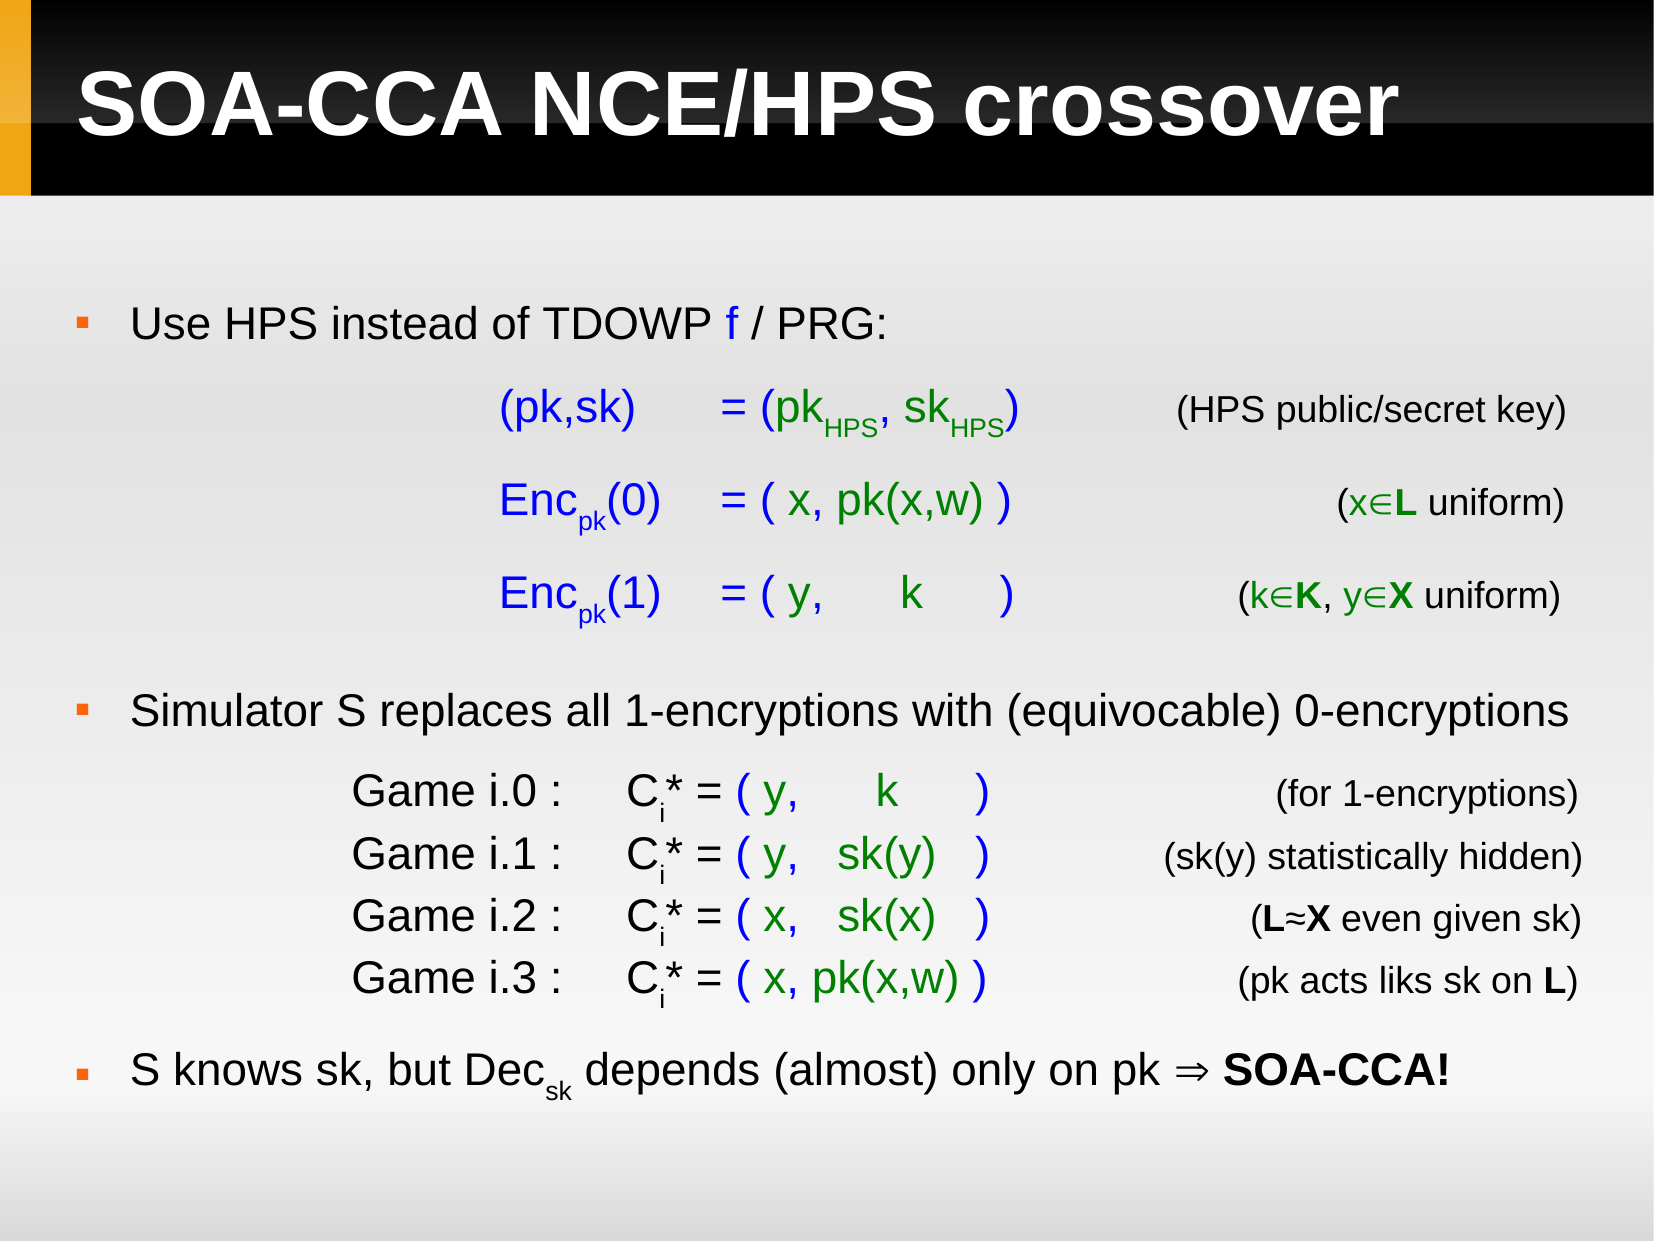

# SOA-CCA NCE/HPS crossover
Use HPS instead of TDOWP f / PRG:
					(pk,sk)		= (pkHPS, skHPS)		 (HPS public/secret key)
					Encpk(0)	= ( x, pk(x,w) )					 (xÎL uniform)
					Encpk(1)	= ( y, k )				(kÎK, yÎX uniform)
Simulator S replaces all 1-encryptions with (equivocable) 0-encryptions
			Game i.0 : Ci* = ( y, k )				 (for 1-encryptions)
			Game i.1 : Ci* = ( y, sk(y) )			(sk(y) statistically hidden)
			Game i.2 : Ci* = ( x, sk(x) )				 (L≈X even given sk)
			Game i.3 : Ci* = ( x, pk(x,w) )				(pk acts liks sk on L)
S knows sk, but Decsk depends (almost) only on pk Þ SOA-CCA!